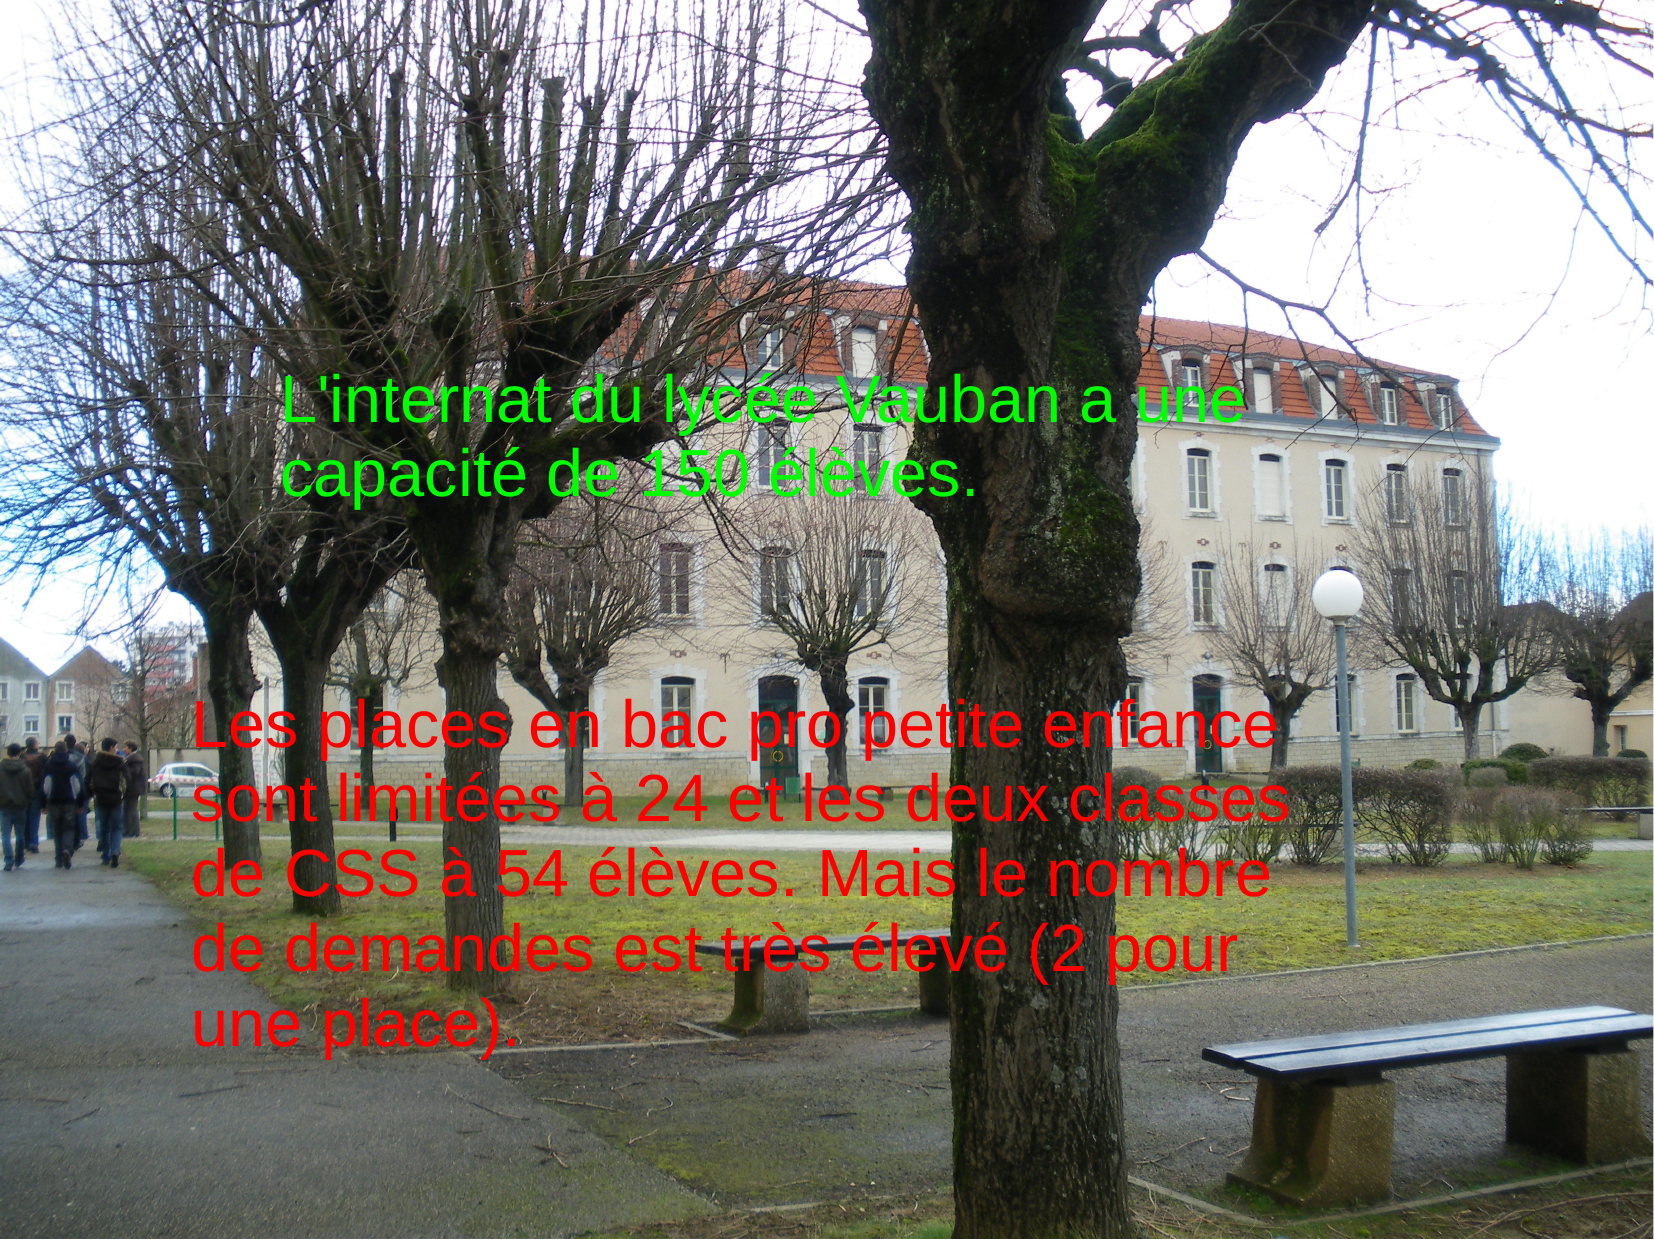

L'internat du lycée Vauban a une capacité de 150 élèves.
Les places en bac pro petite enfance sont limitées à 24 et les deux classes de CSS à 54 élèves. Mais le nombre de demandes est très élevé (2 pour une place).